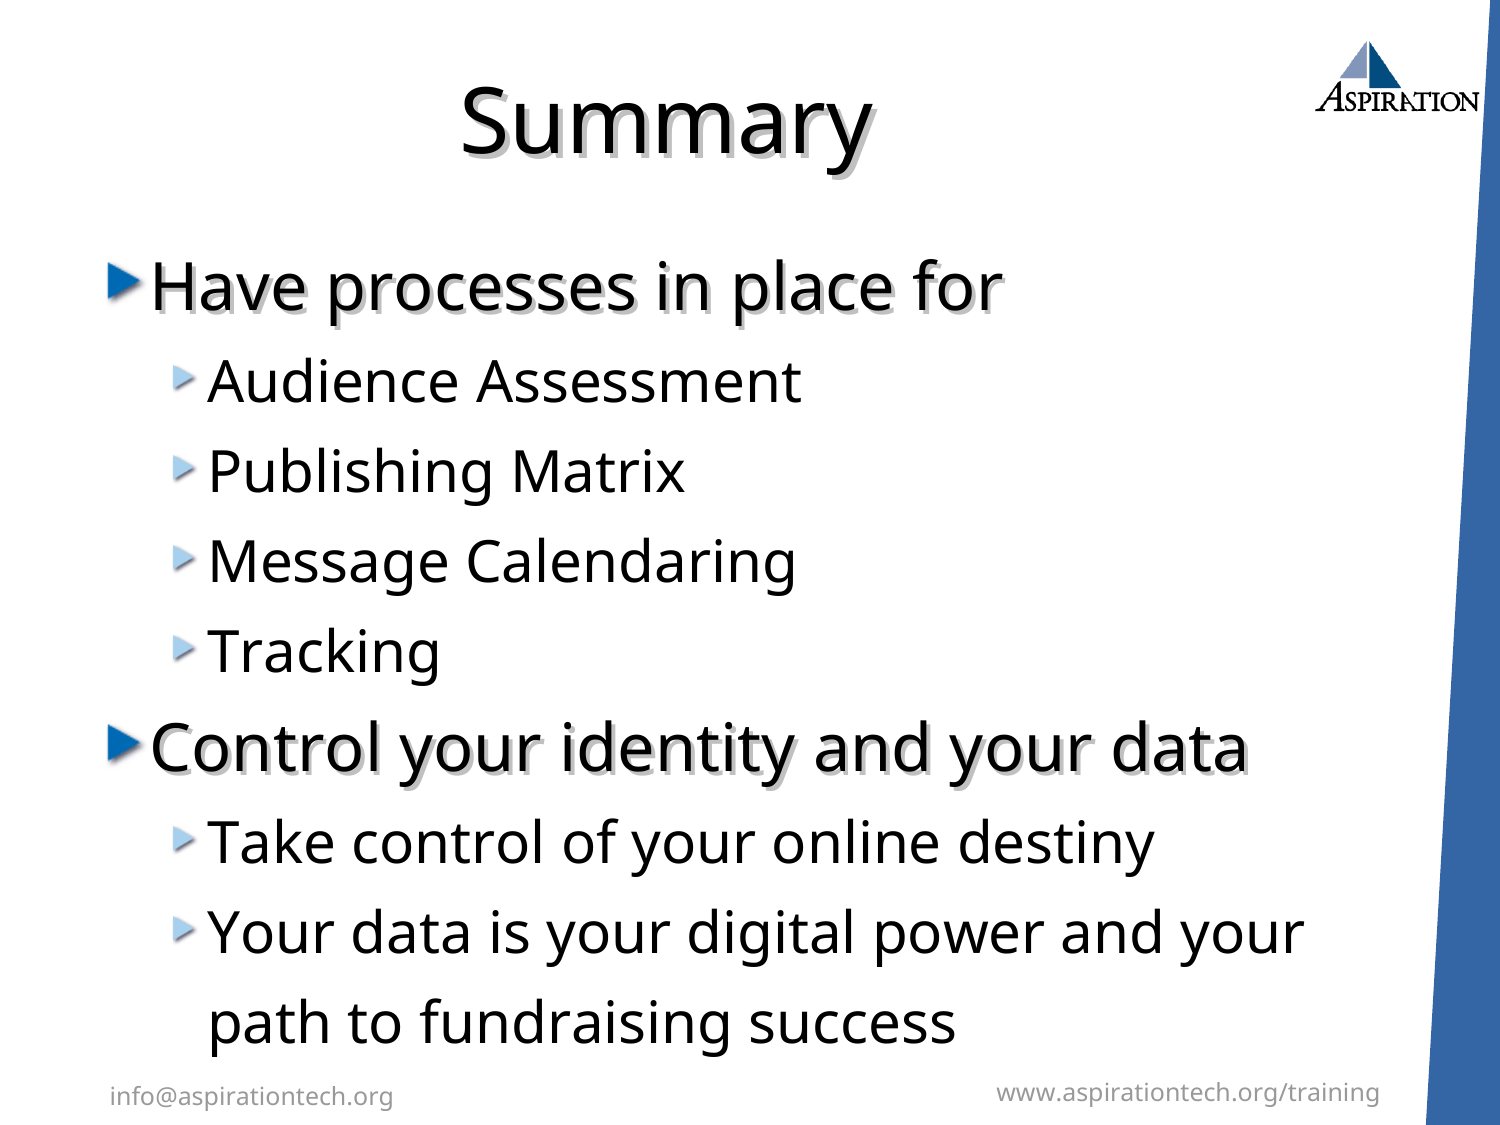

# Summary
Have processes in place for
Audience Assessment
Publishing Matrix
Message Calendaring
Tracking
Control your identity and your data
Take control of your online destiny
Your data is your digital power and your
path to fundraising success